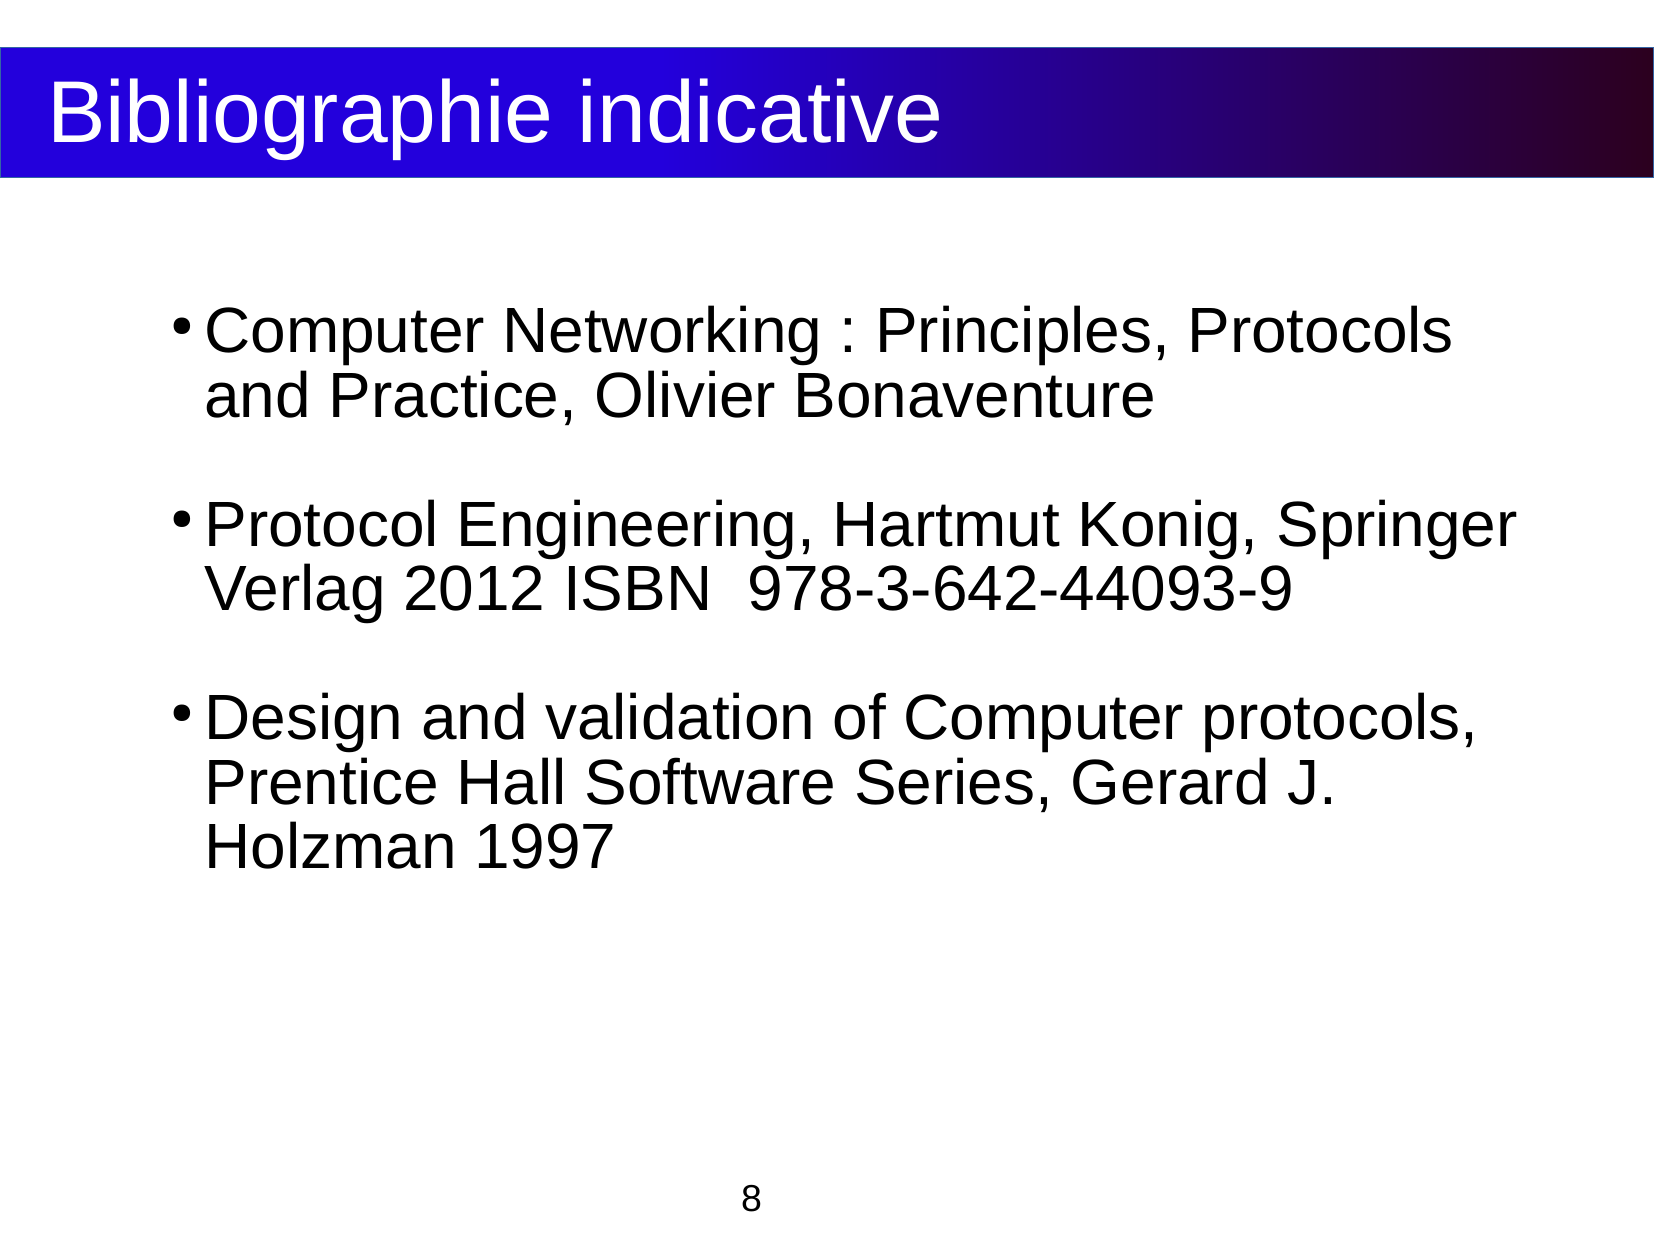

# Bibliographie indicative
Computer Networking : Principles, Protocols and Practice, Olivier Bonaventure
Protocol Engineering, Hartmut Konig, Springer Verlag 2012 ISBN 978-3-642-44093-9
Design and validation of Computer protocols, Prentice Hall Software Series, Gerard J. Holzman 1997